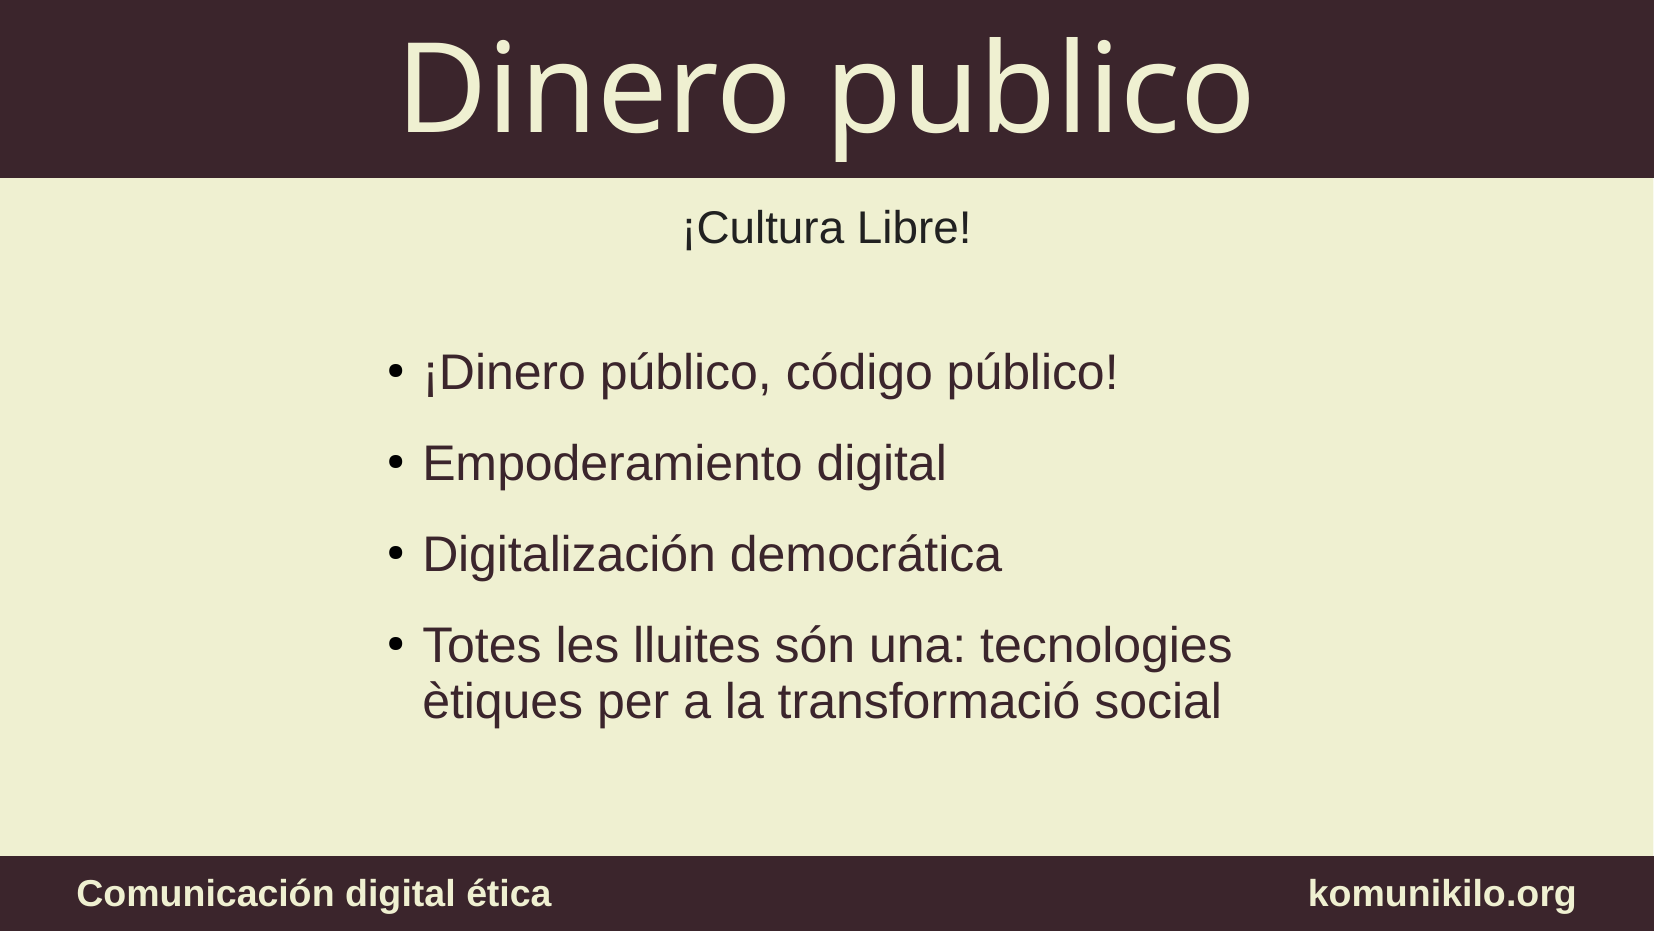

# Dinero publico
¡Cultura Libre!
¡Dinero público, código público!
Empoderamiento digital
Digitalización democrática
Totes les lluites són una: tecnologies ètiques per a la transformació social
Comunicación digital ética komunikilo.org